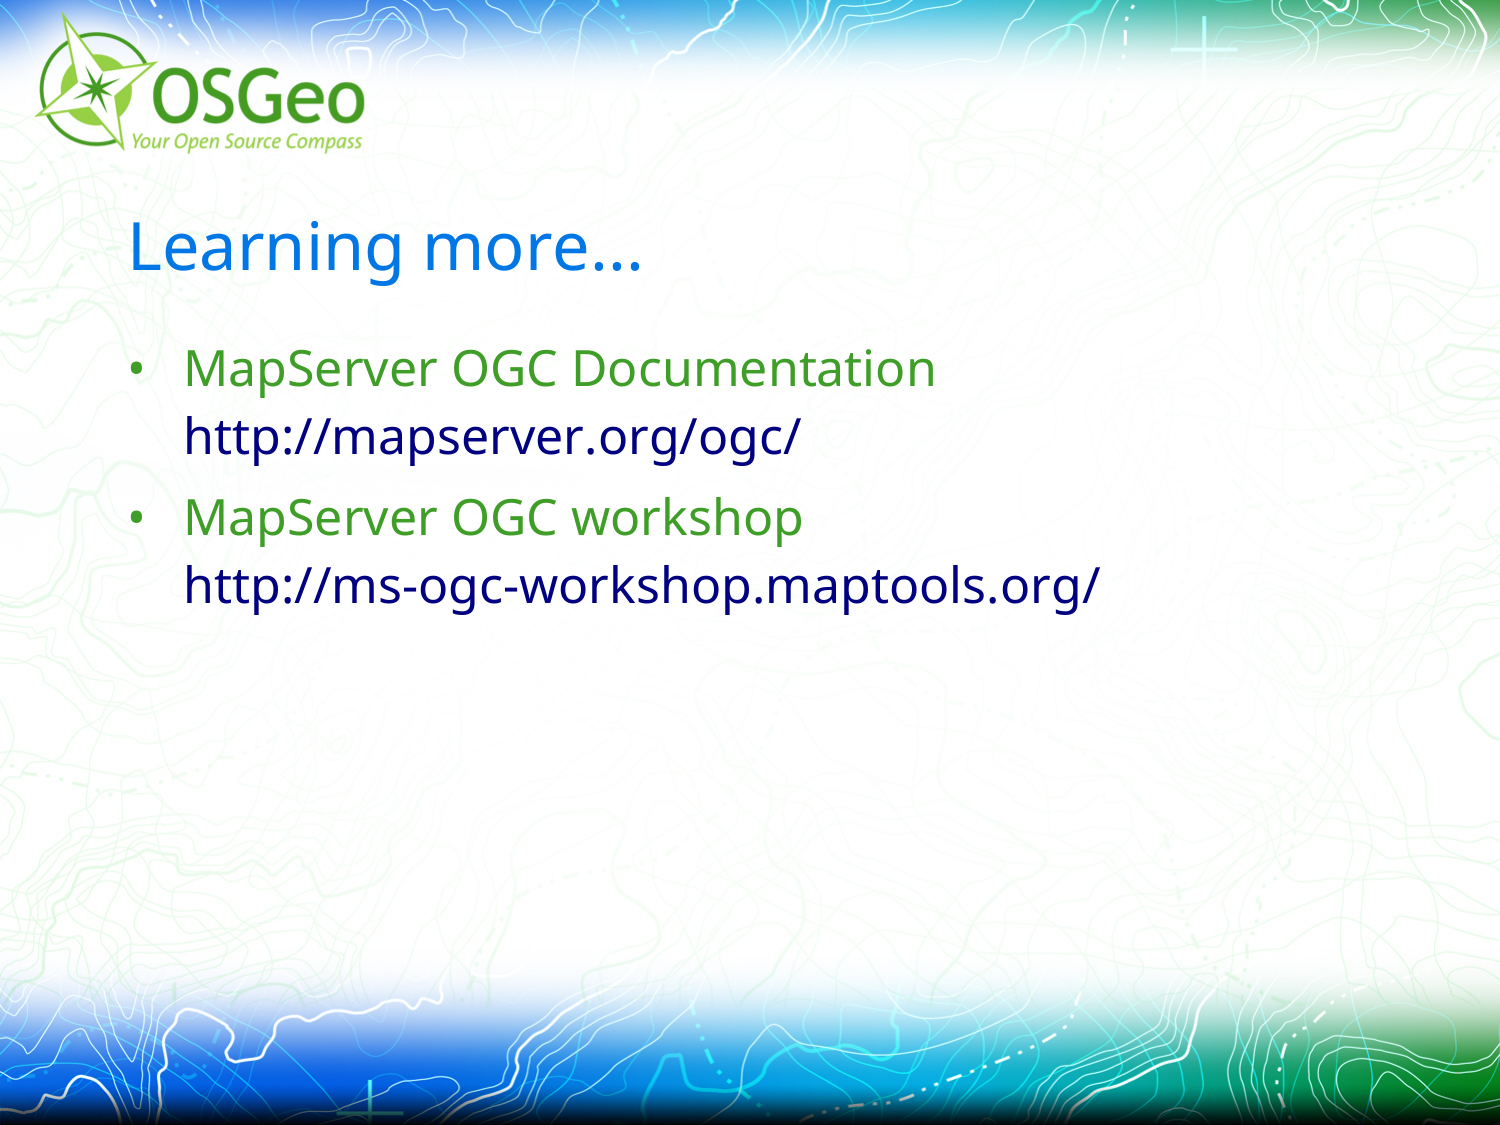

# Learning more...
MapServer OGC Documentation http://mapserver.org/ogc/
MapServer OGC workshop
http://ms-ogc-workshop.maptools.org/